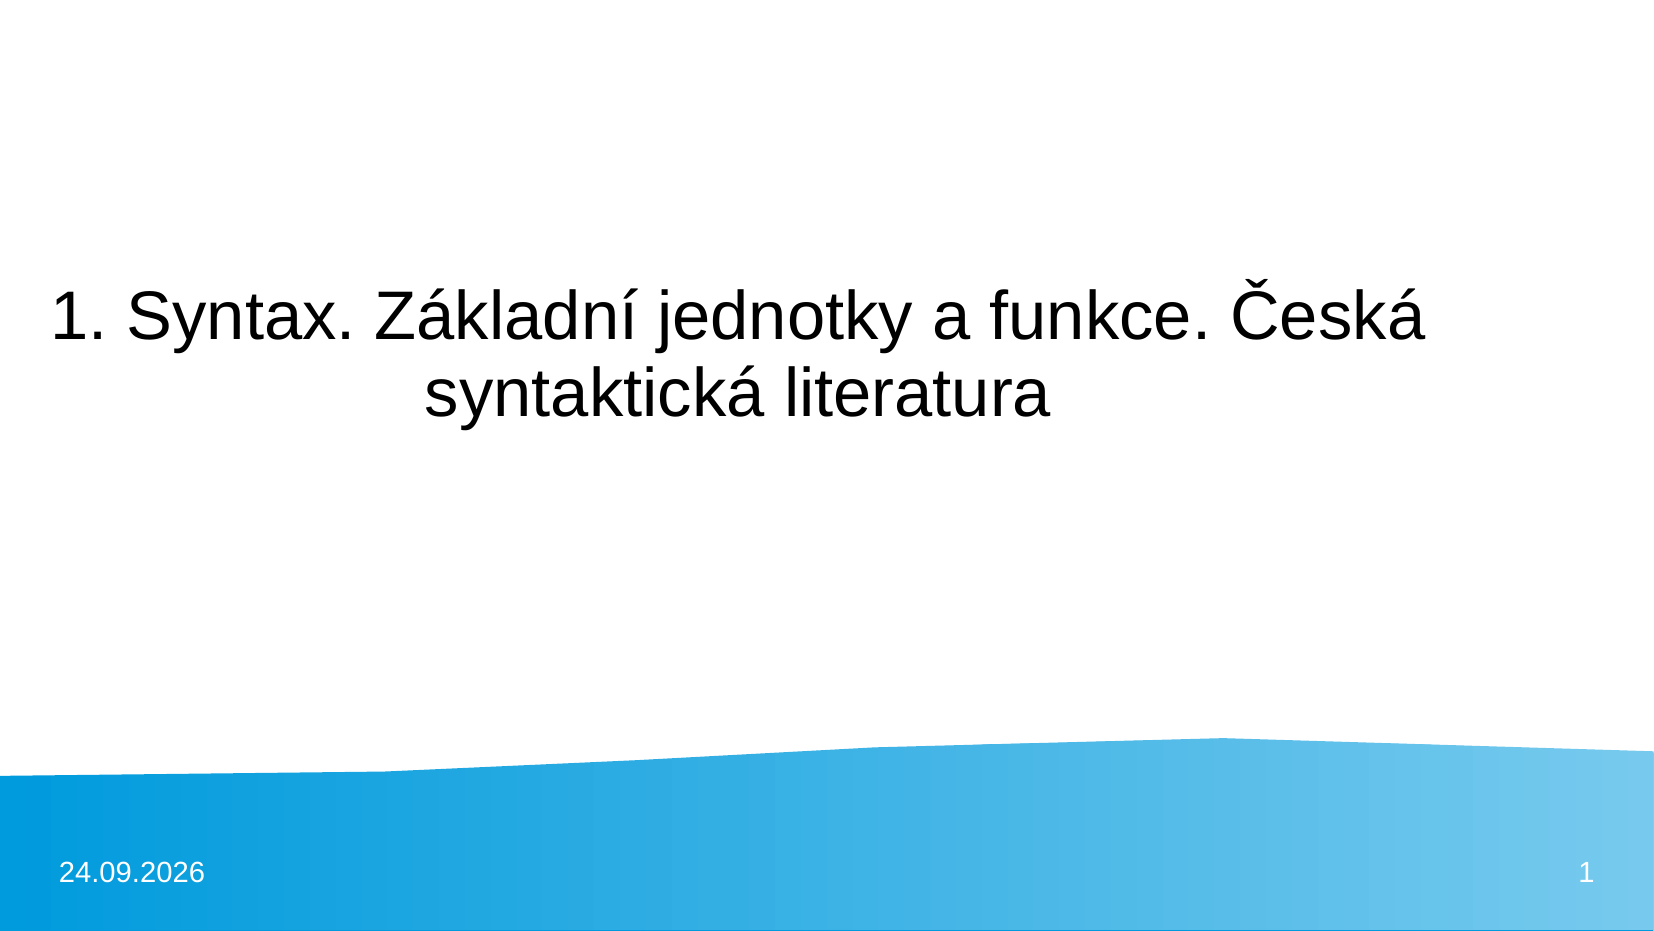

# 1. Syntax. Základní jednotky a funkce. Česká syntaktická literatura